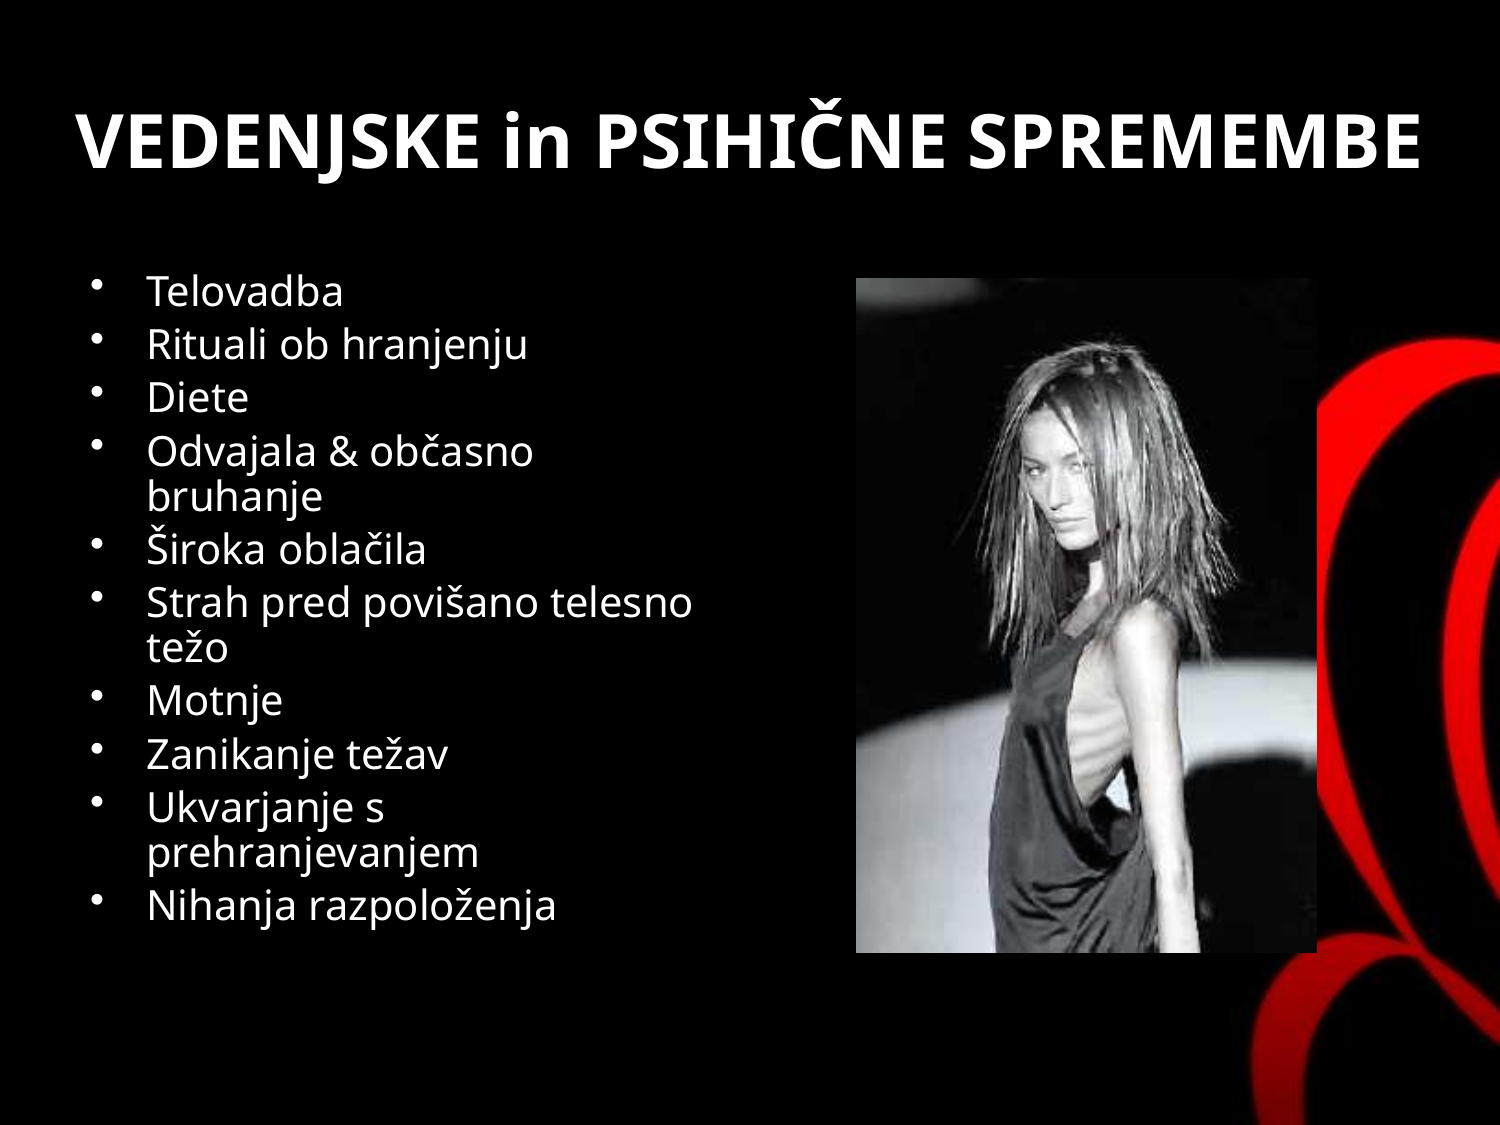

# VEDENJSKE in PSIHIČNE SPREMEMBE
Telovadba
Rituali ob hranjenju
Diete
Odvajala & občasno bruhanje
Široka oblačila
Strah pred povišano telesno težo
Motnje
Zanikanje težav
Ukvarjanje s prehranjevanjem
Nihanja razpoloženja